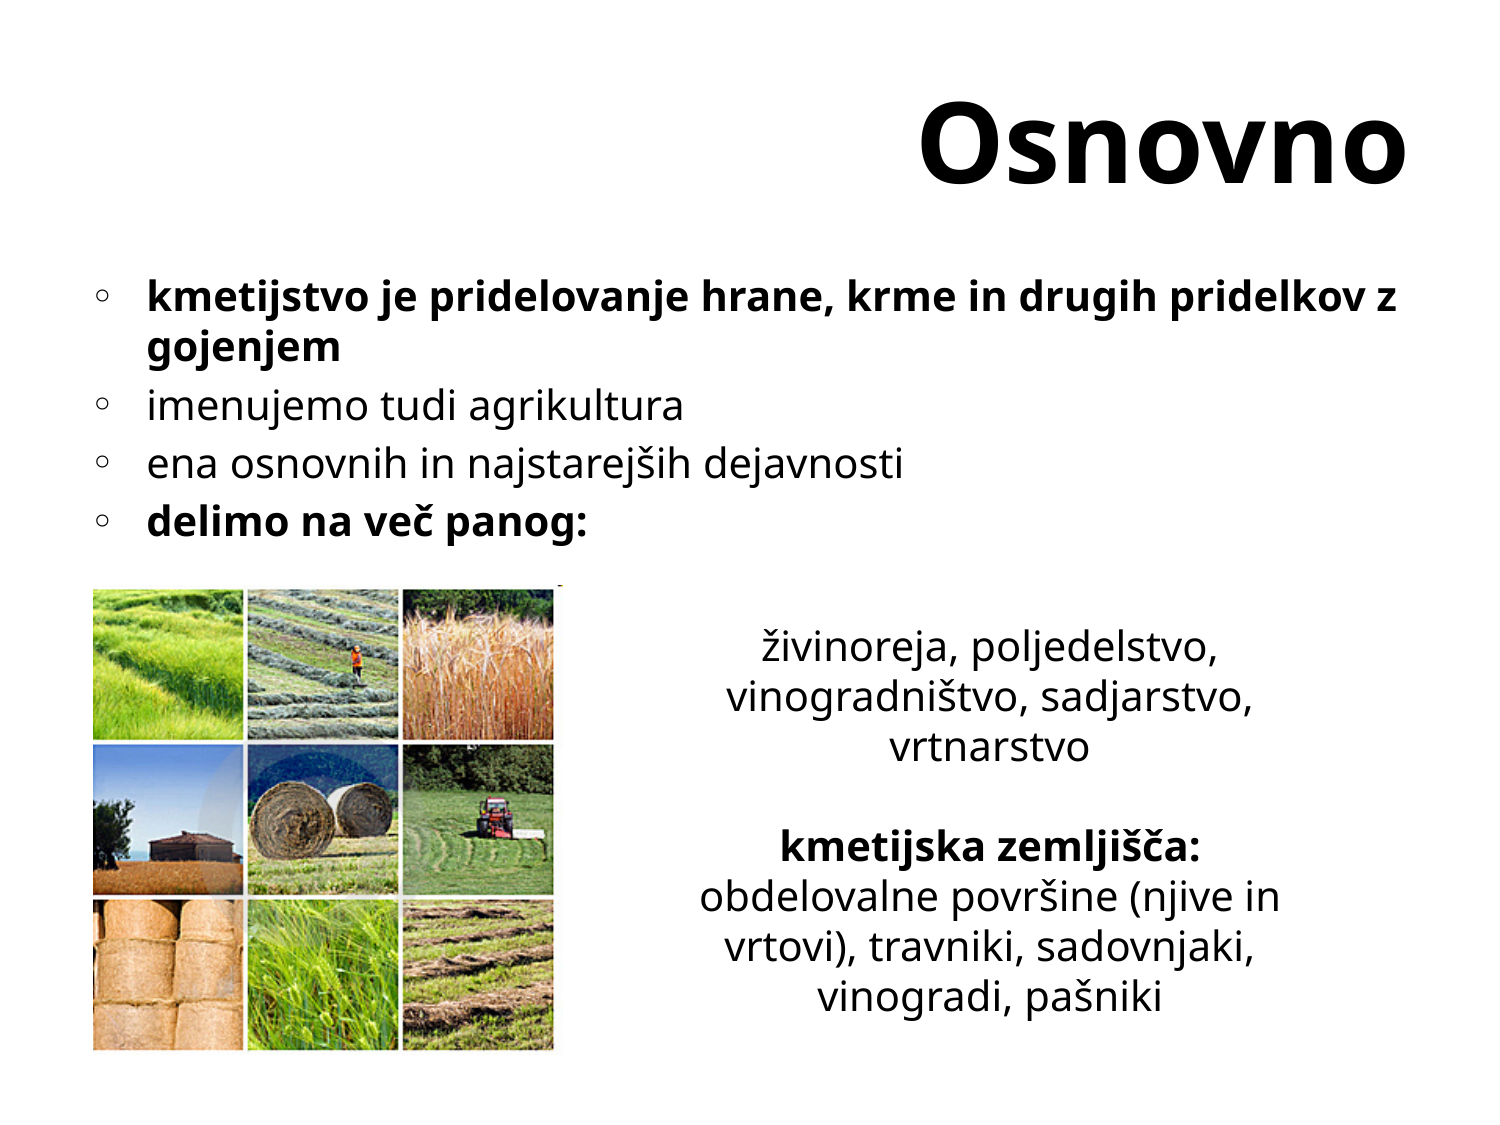

# Osnovno
kmetijstvo je pridelovanje hrane, krme in drugih pridelkov z gojenjem
imenujemo tudi agrikultura
ena osnovnih in najstarejših dejavnosti
delimo na več panog:
živinoreja, poljedelstvo, vinogradništvo, sadjarstvo, vrtnarstvo
kmetijska zemljišča:
obdelovalne površine (njive in vrtovi), travniki, sadovnjaki, vinogradi, pašniki